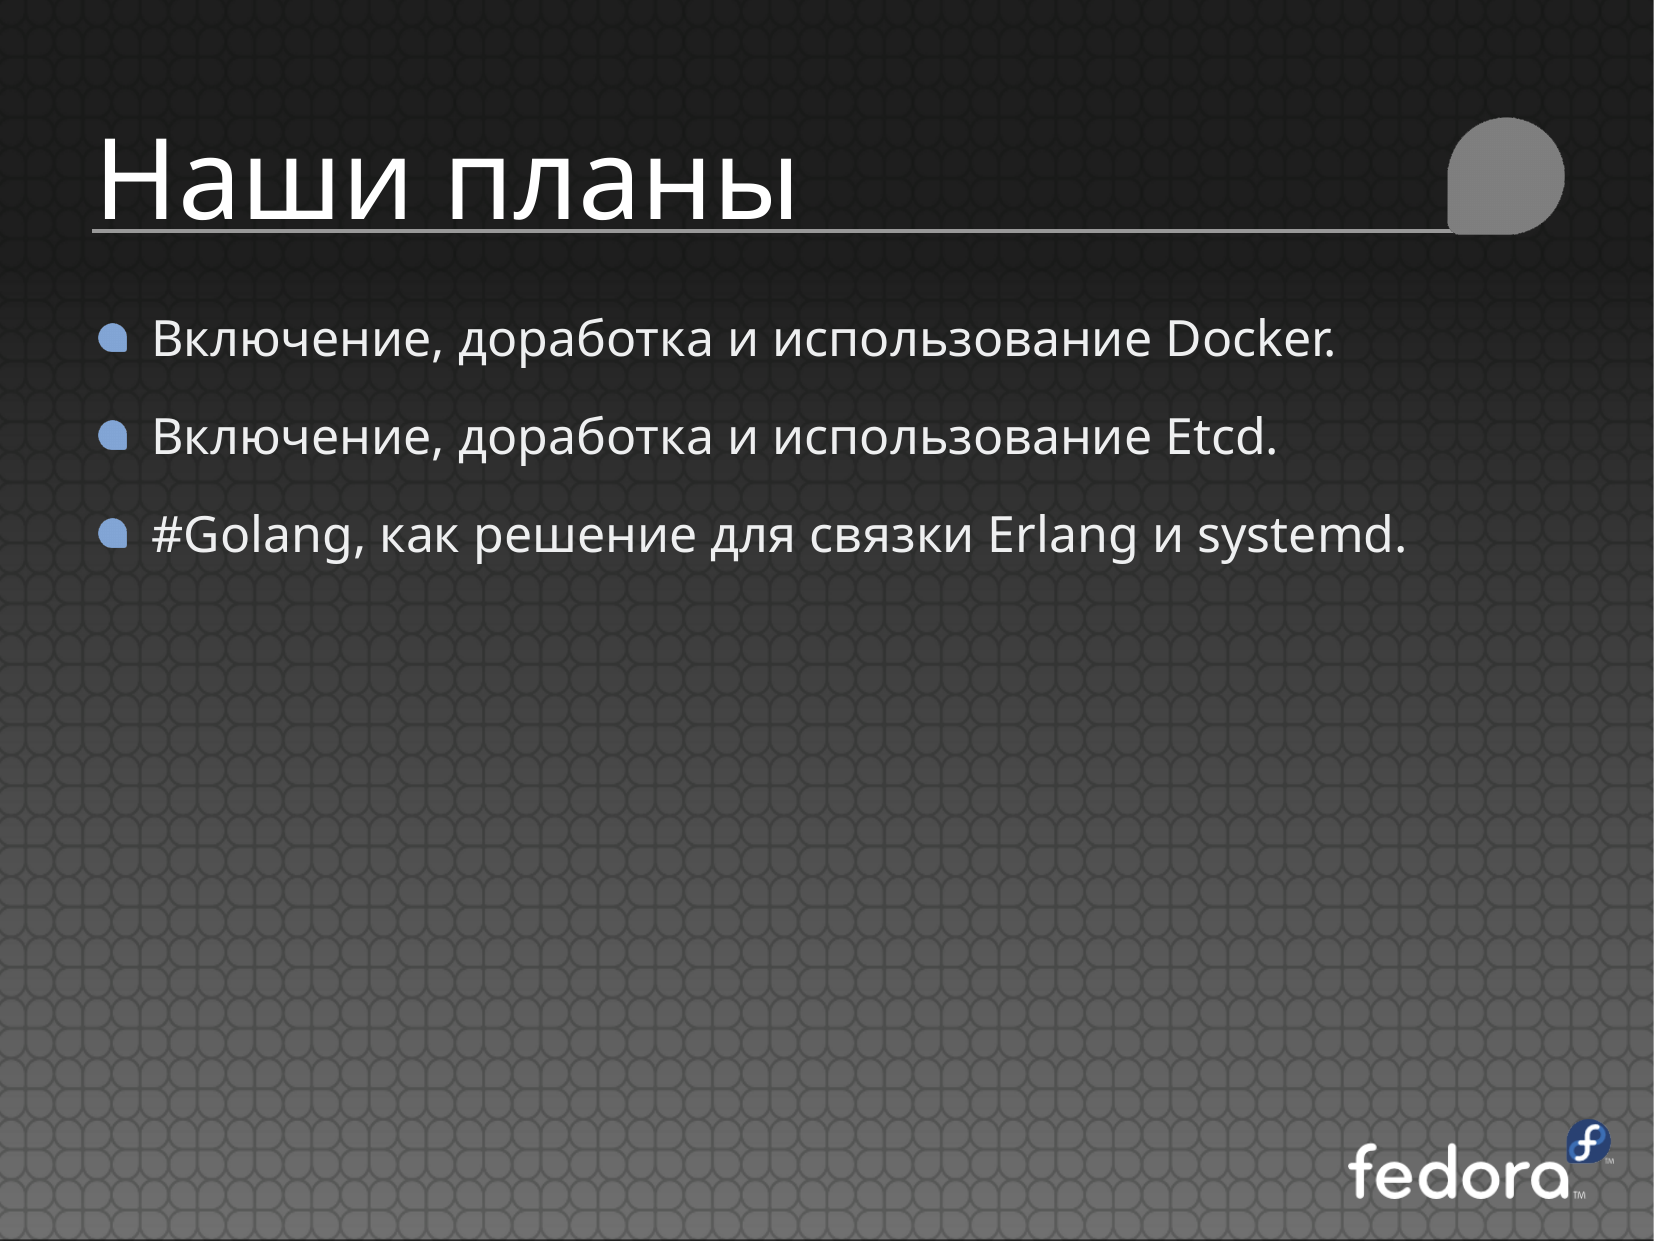

Наши планы
# Включение, доработка и использование Docker.
Включение, доработка и использование Etcd.
#Golang, как решение для связки Erlang и systemd.